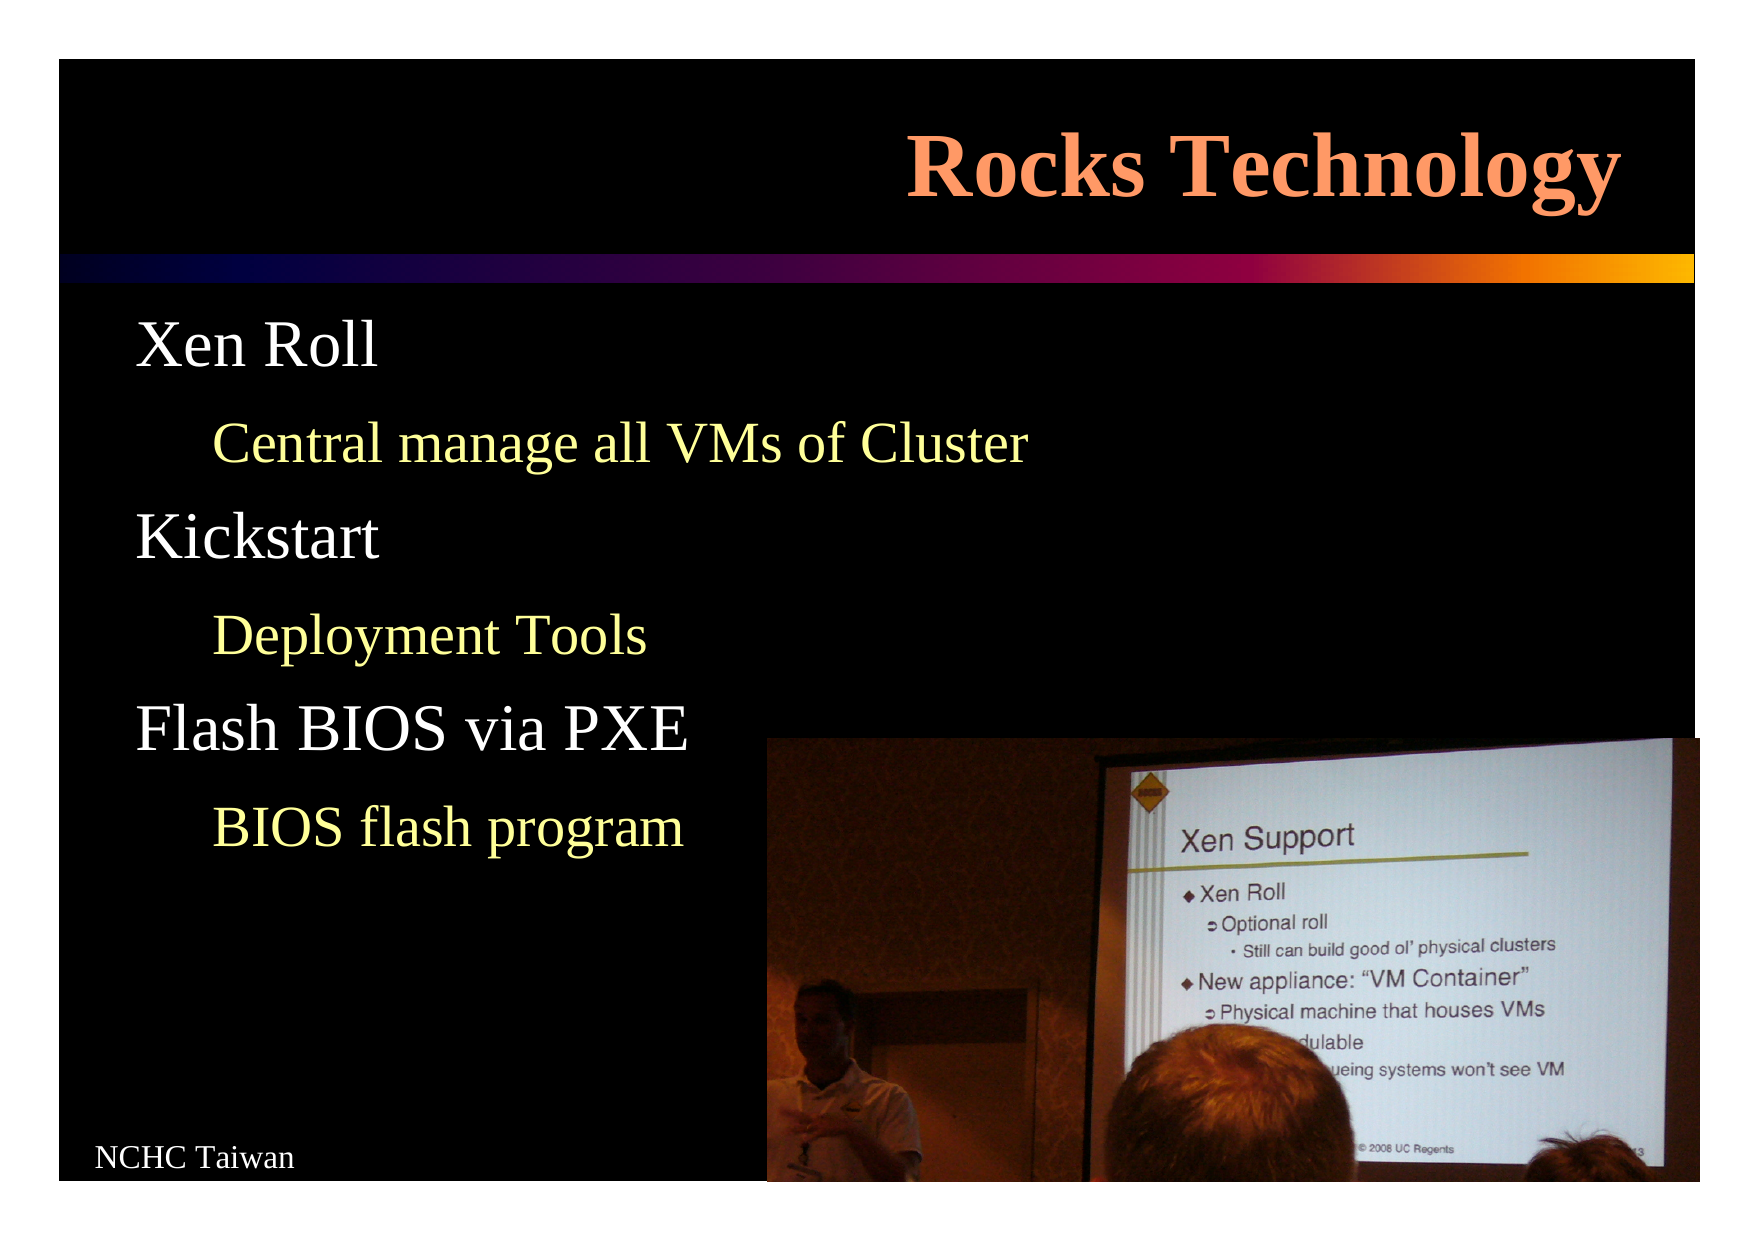

# Rocks Technology
Xen Roll
Central manage all VMs of Cluster
Kickstart
Deployment Tools
Flash BIOS via PXE
BIOS flash program